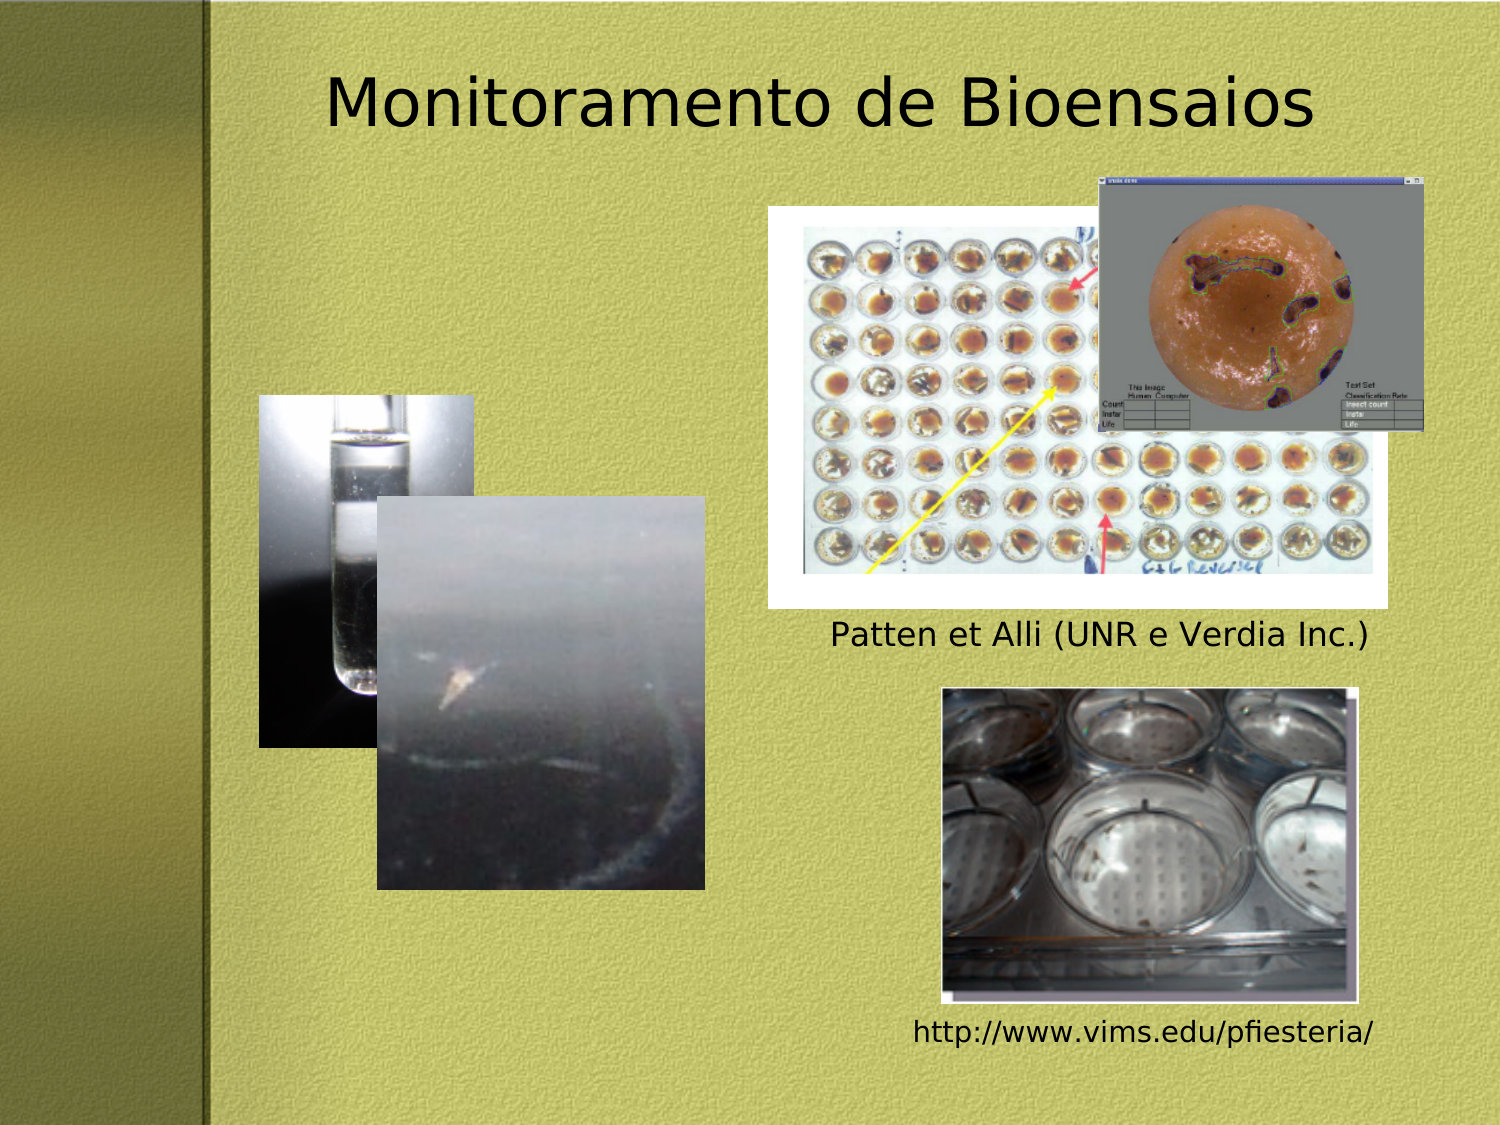

# Monitoramento de Bioensaios
Patten et Alli (UNR e Verdia Inc.)
http://www.vims.edu/pfiesteria/